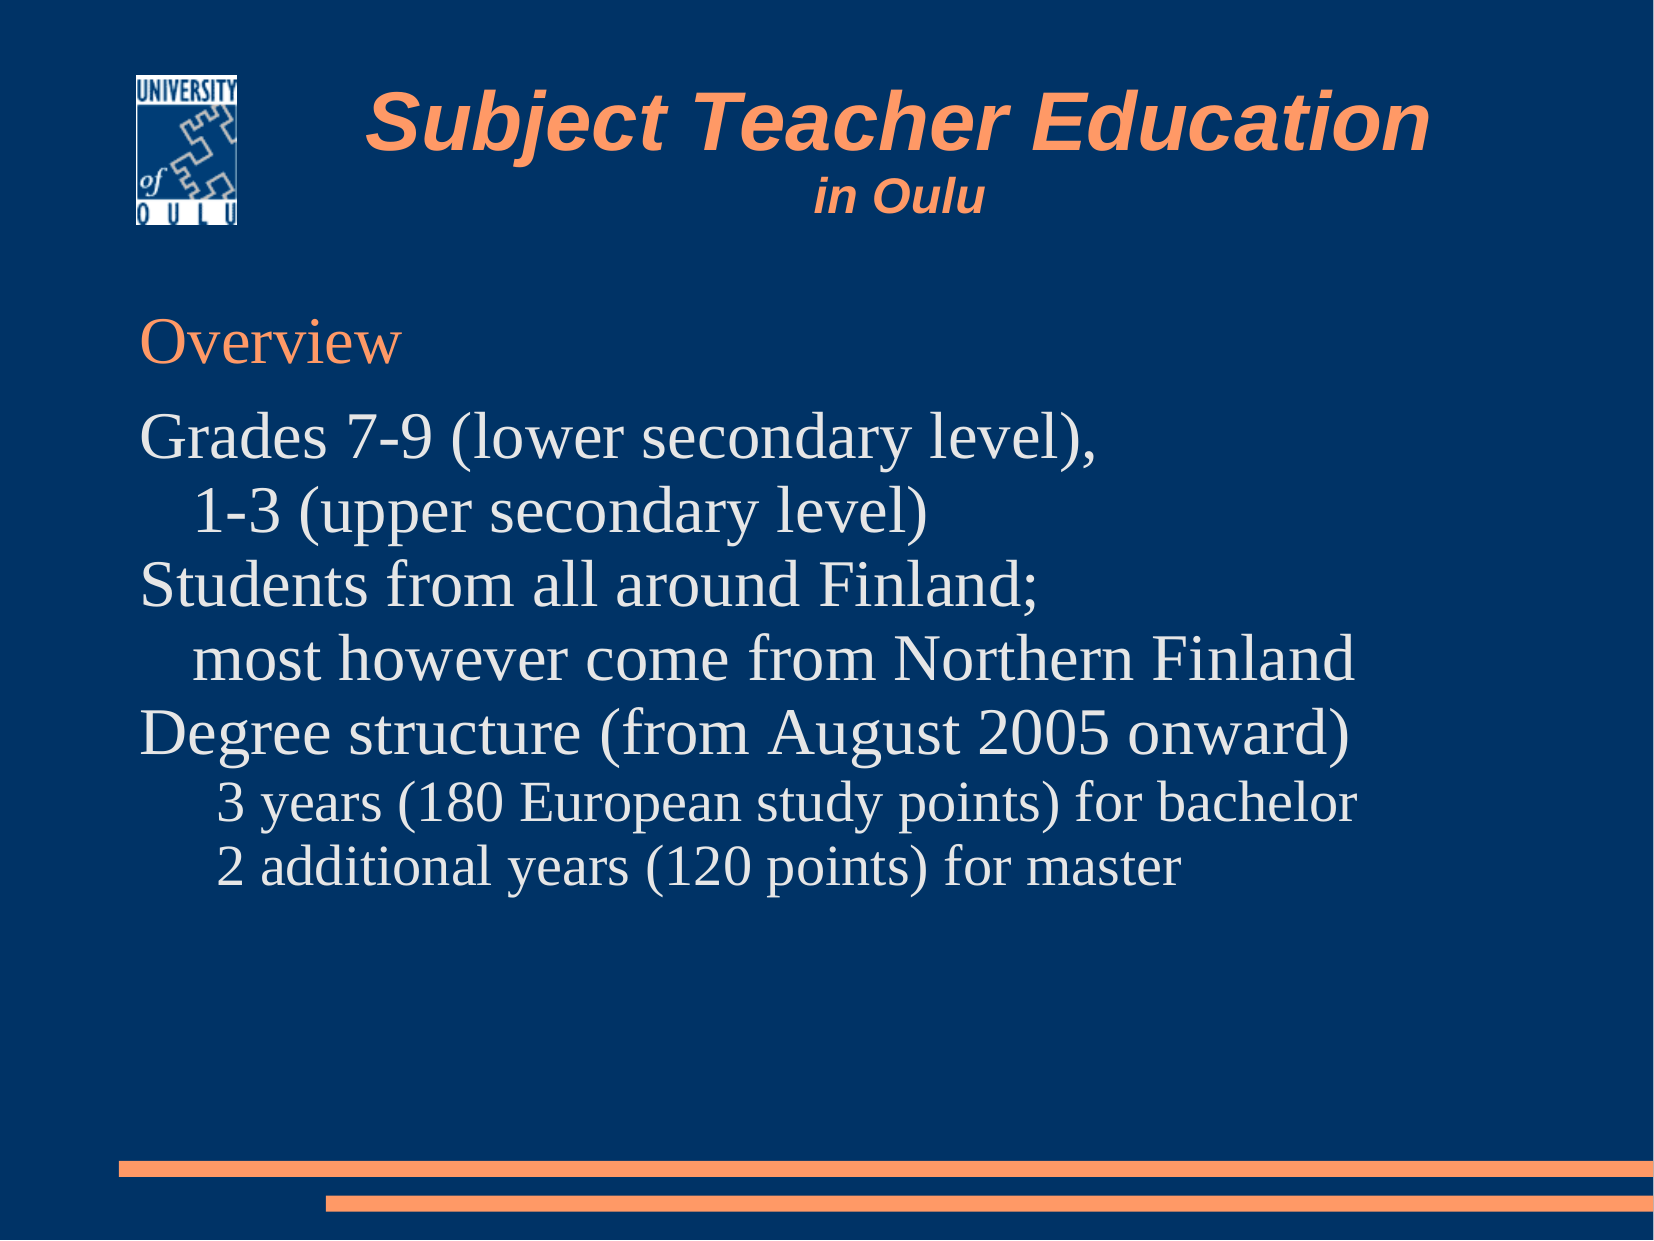

# Subject Teacher Education in Oulu
Overview
Grades 7-9 (lower secondary level),
1-3 (upper secondary level)
Students from all around Finland;
most however come from Northern Finland
Degree structure (from August 2005 onward)
3 years (180 European study points) for bachelor
2 additional years (120 points) for master